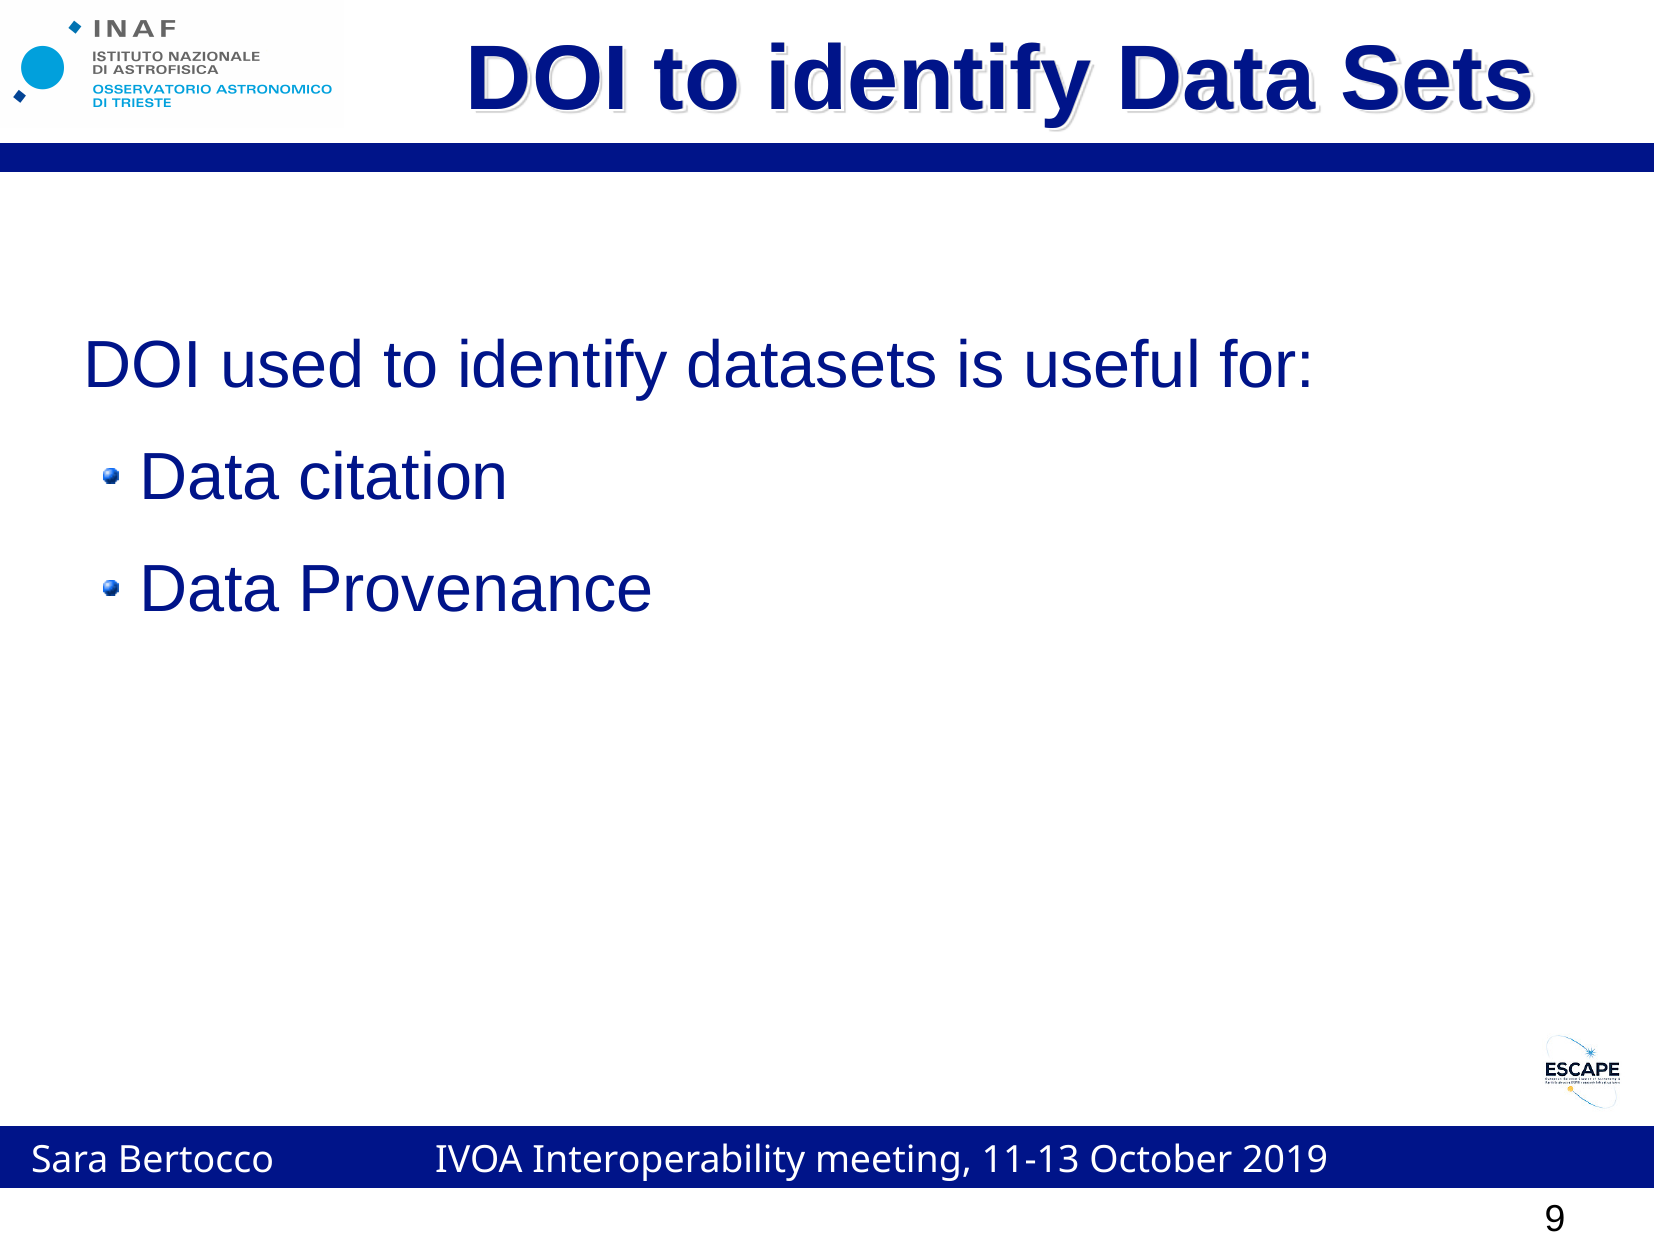

# DOI to identify Data Sets
 DOI used to identify datasets is useful for:
Data citation
Data Provenance
Sara Bertocco		 IVOA Interoperability meeting, 11-13 October 2019